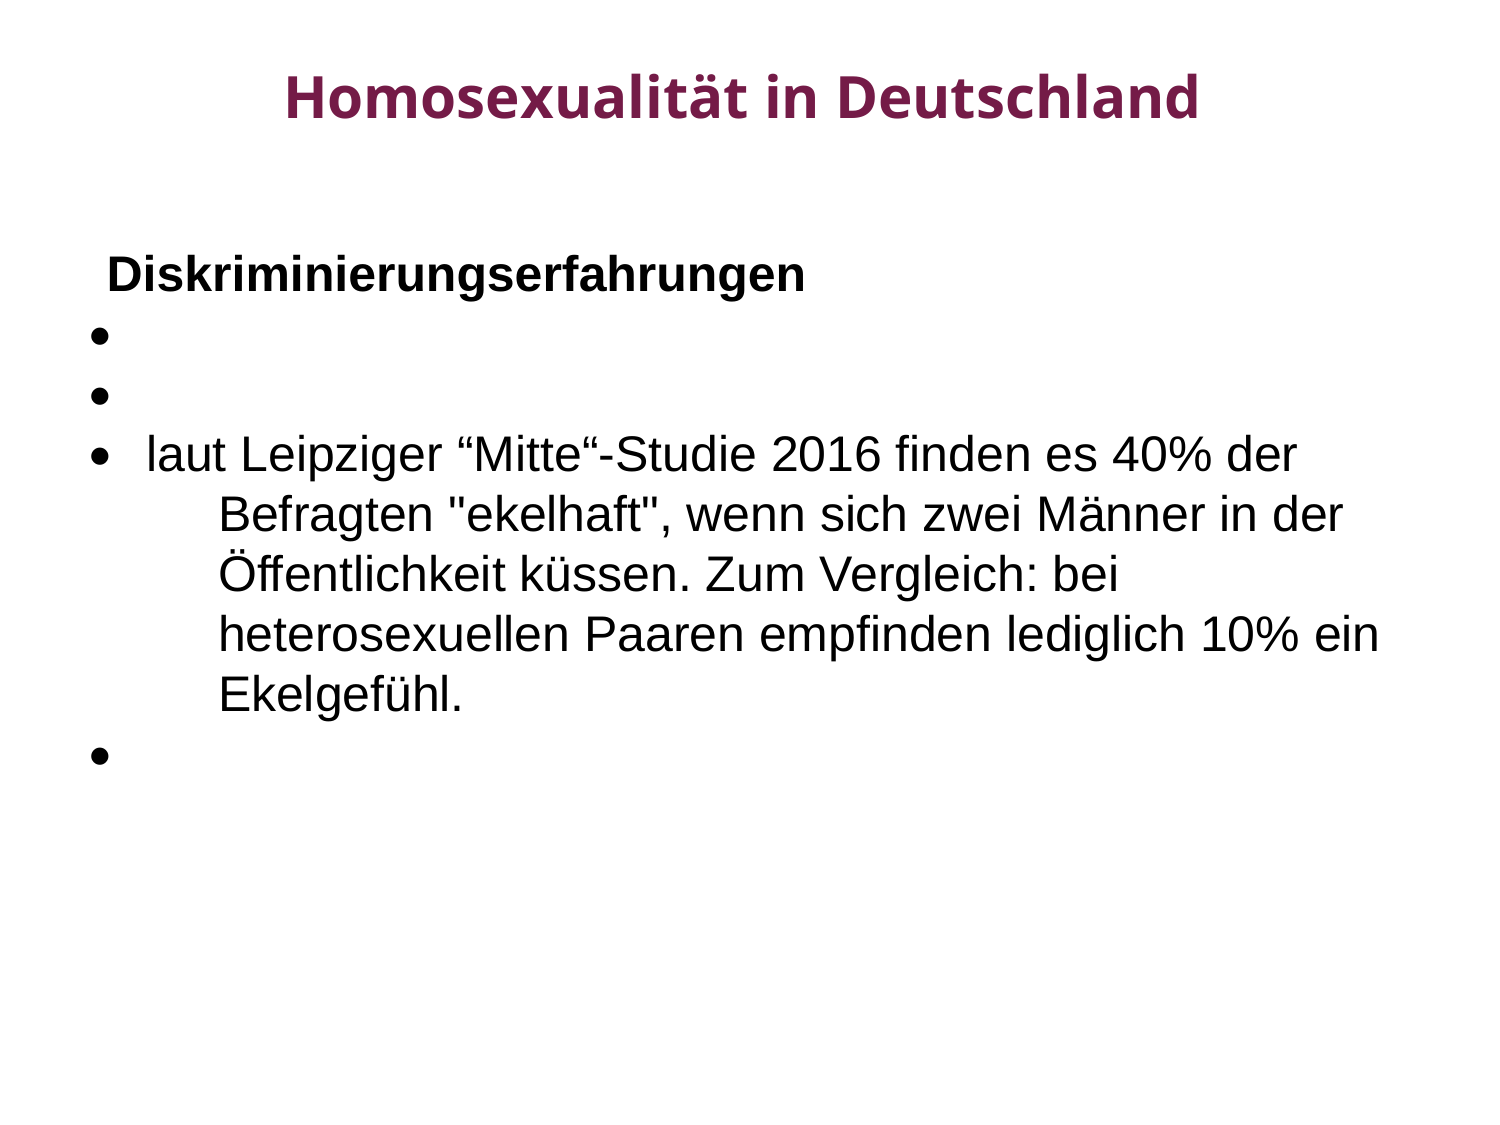

Homosexualität in Deutschland
Diskriminierungserfahrungen
laut Leipziger “Mitte“-Studie 2016 finden es 40% der Befragten "ekelhaft", wenn sich zwei Männer in der Öffentlichkeit küssen. Zum Vergleich: bei heterosexuellen Paaren empfinden lediglich 10% ein Ekelgefühl.